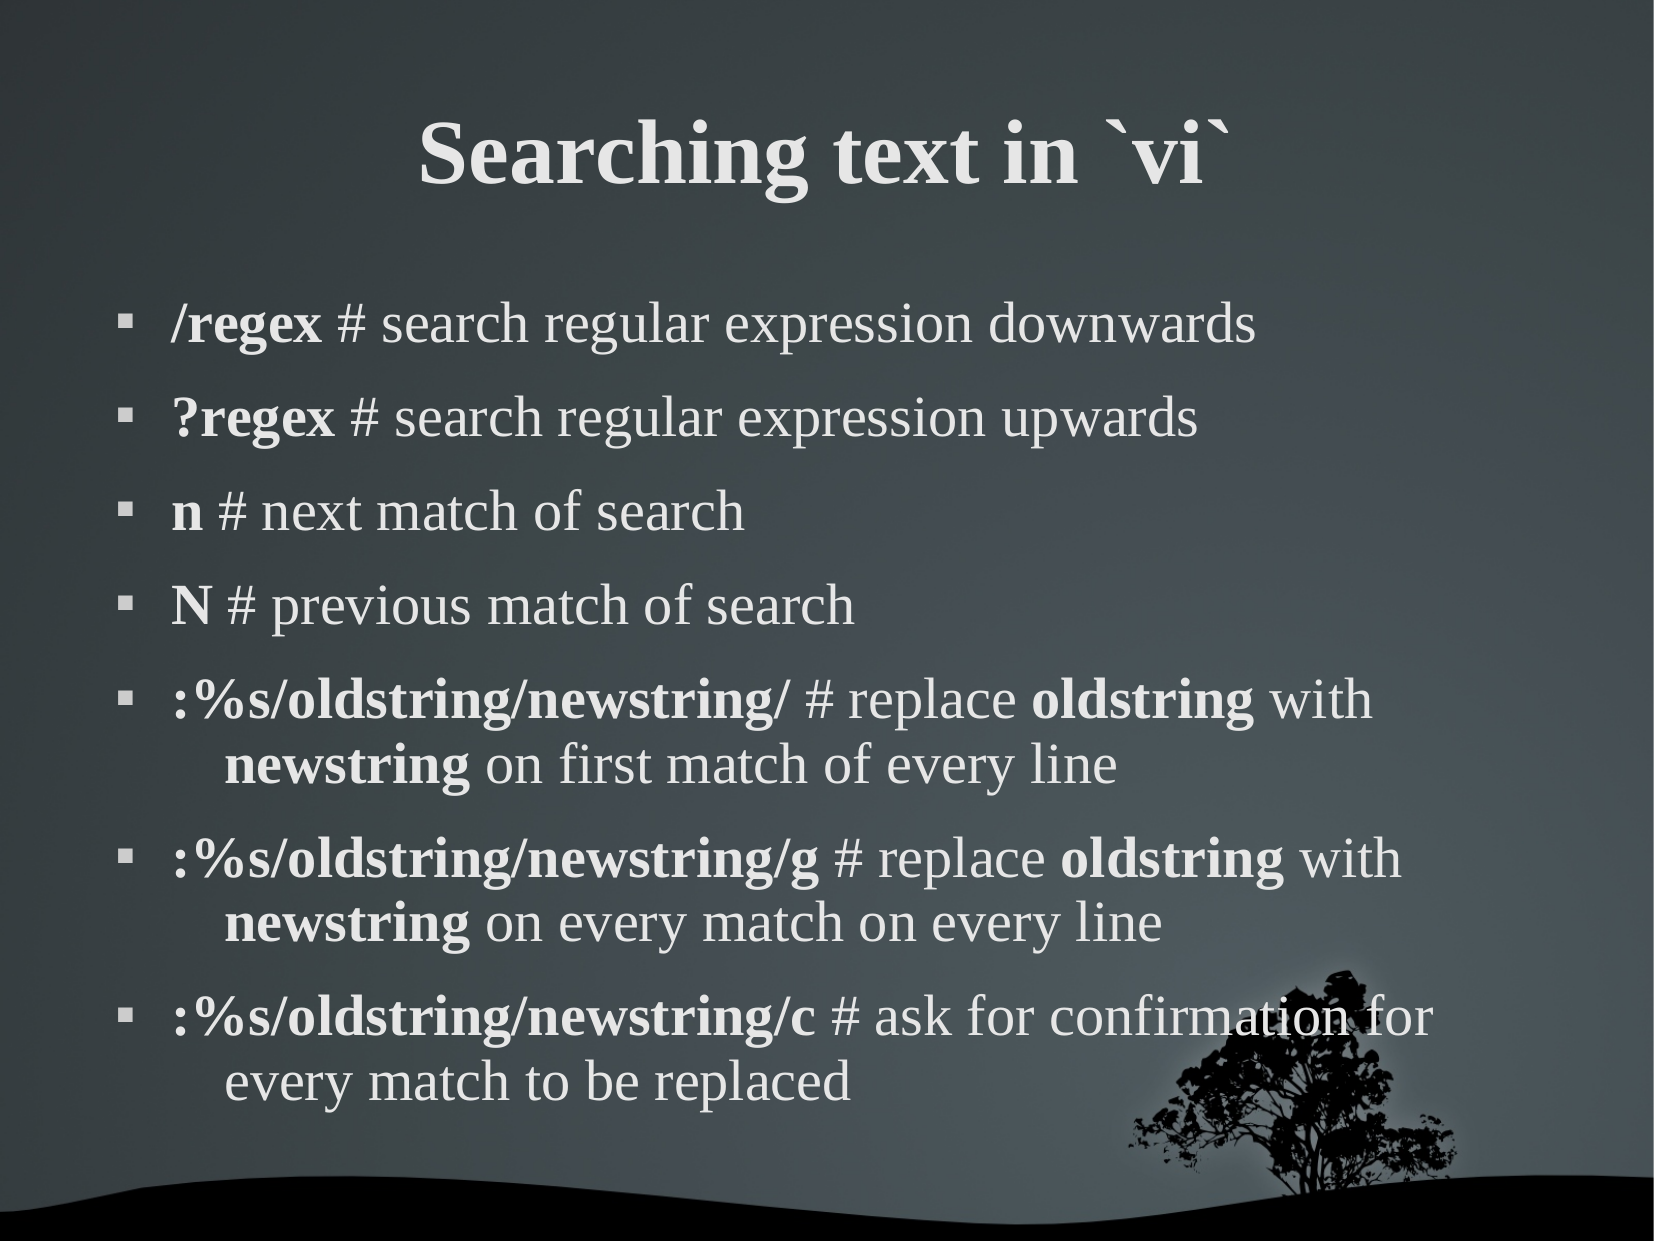

# Searching text in `vi`
/regex # search regular expression downwards
?regex # search regular expression upwards
n # next match of search
N # previous match of search
:%s/oldstring/newstring/ # replace oldstring with newstring on first match of every line
:%s/oldstring/newstring/g # replace oldstring with newstring on every match on every line
:%s/oldstring/newstring/c # ask for confirmation for every match to be replaced